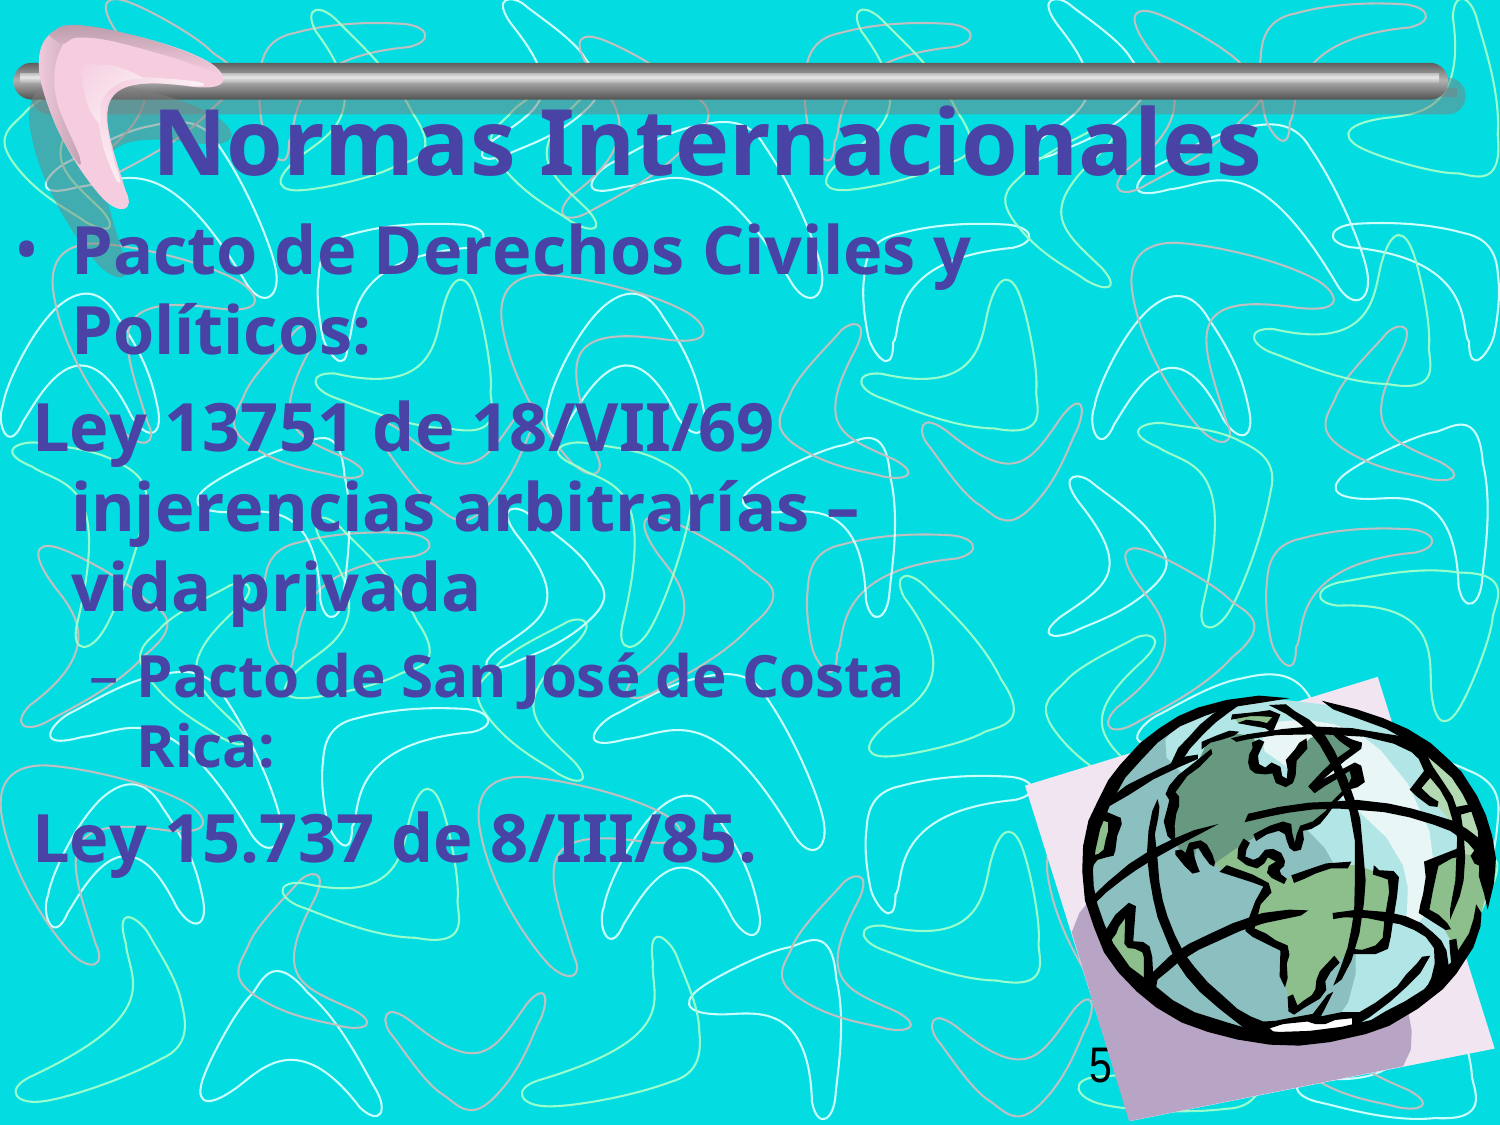

# Normas Internacionales
Pacto de Derechos Civiles y Políticos:
 Ley 13751 de 18/VII/69 injerencias arbitrarías – vida privada
Pacto de San José de Costa Rica:
 Ley 15.737 de 8/III/85.
5